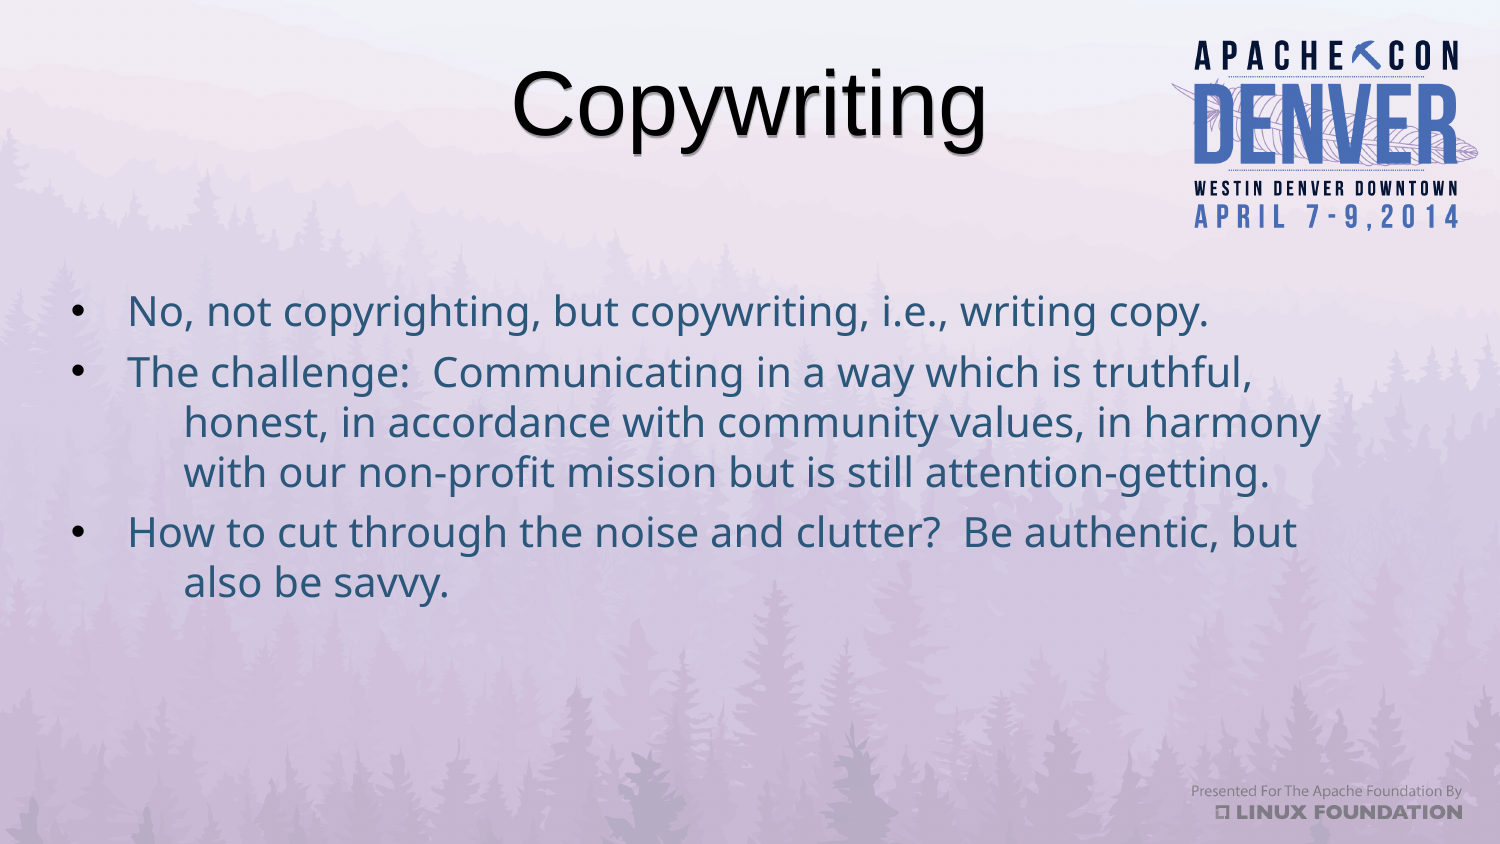

# Copywriting
No, not copyrighting, but copywriting, i.e., writing copy.
The challenge: Communicating in a way which is truthful, honest, in accordance with community values, in harmony with our non-profit mission but is still attention-getting.
How to cut through the noise and clutter? Be authentic, but also be savvy.